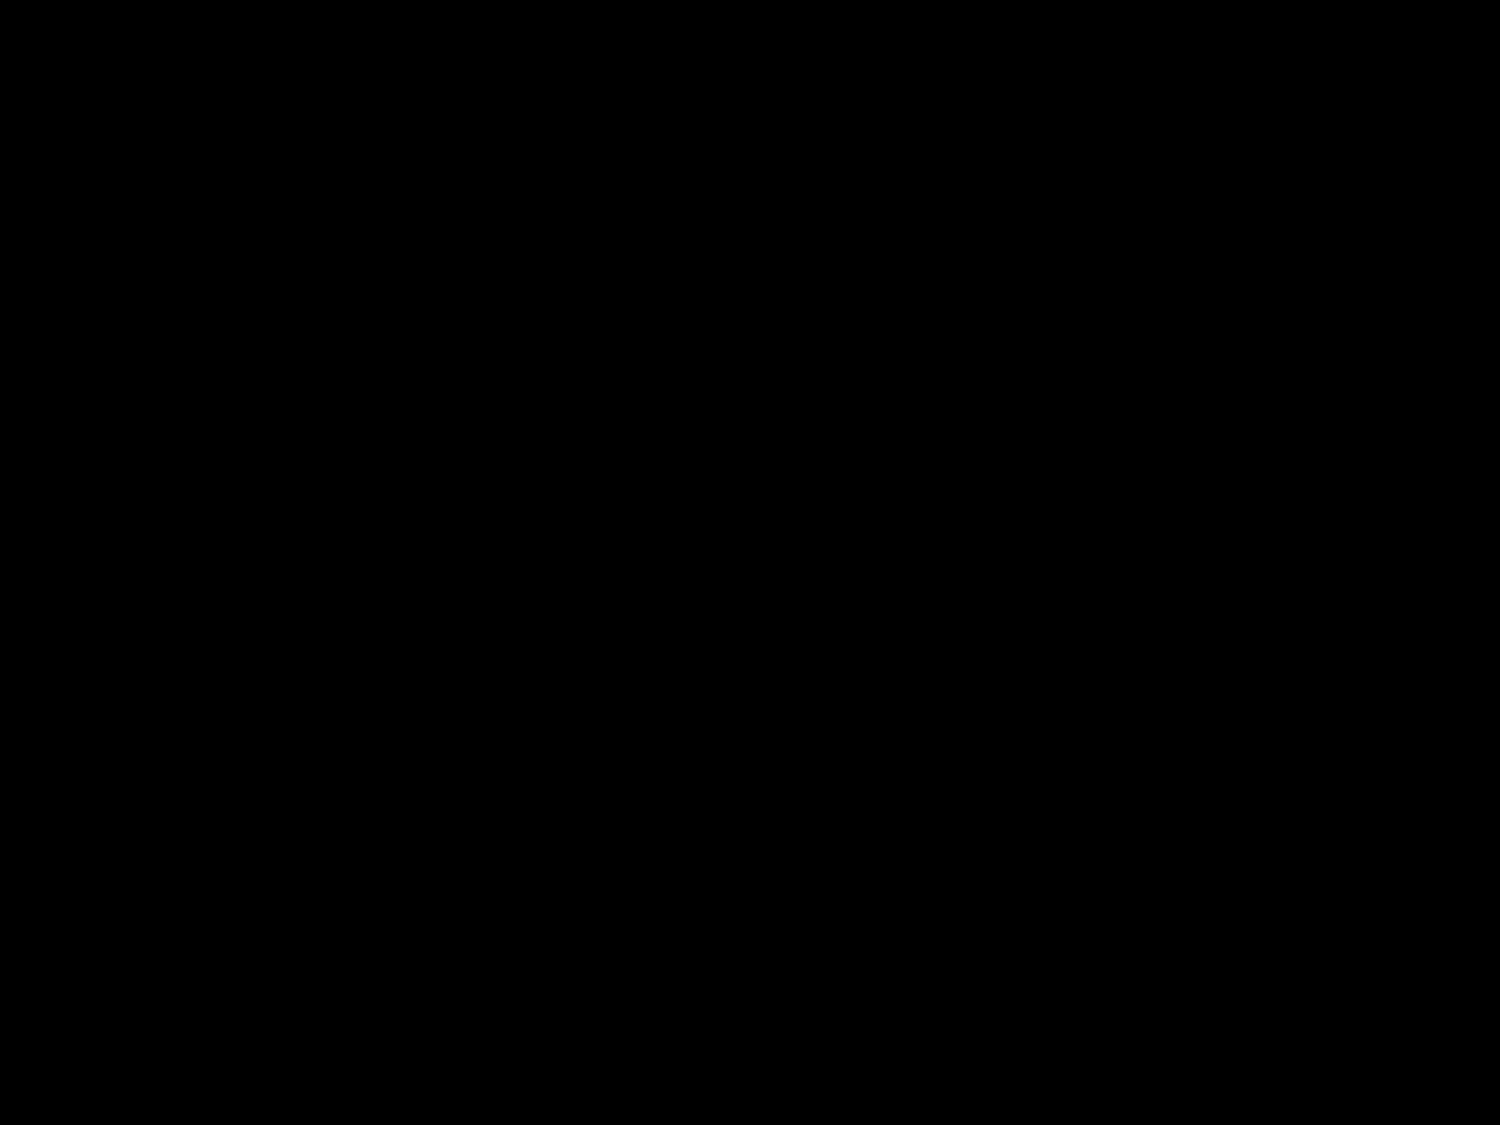

# Là où s’attarde le doute,
Que nous apportions
la foi, 
Sur les chemins du désespoir
que nous portions
l’espérance.